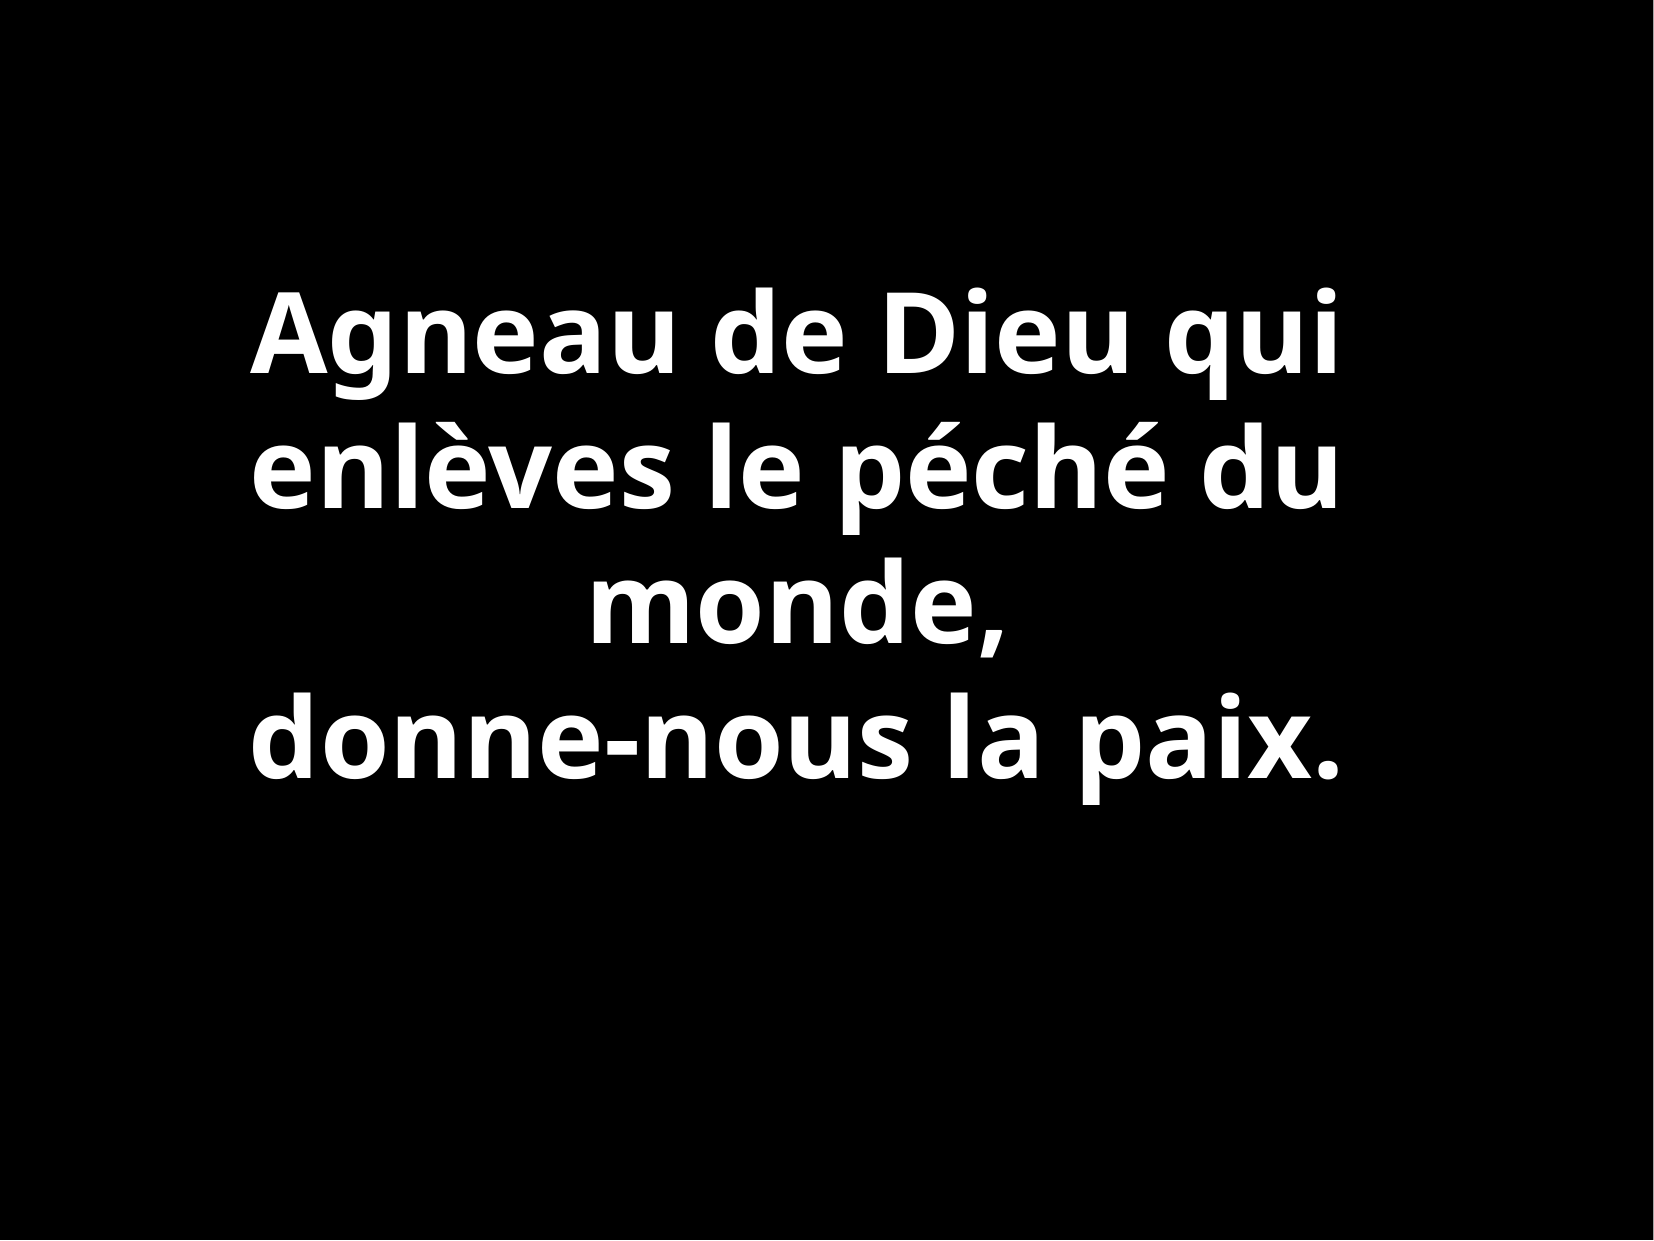

Agneau de Dieu qui enlèves le péché du monde,
donne-nous la paix.